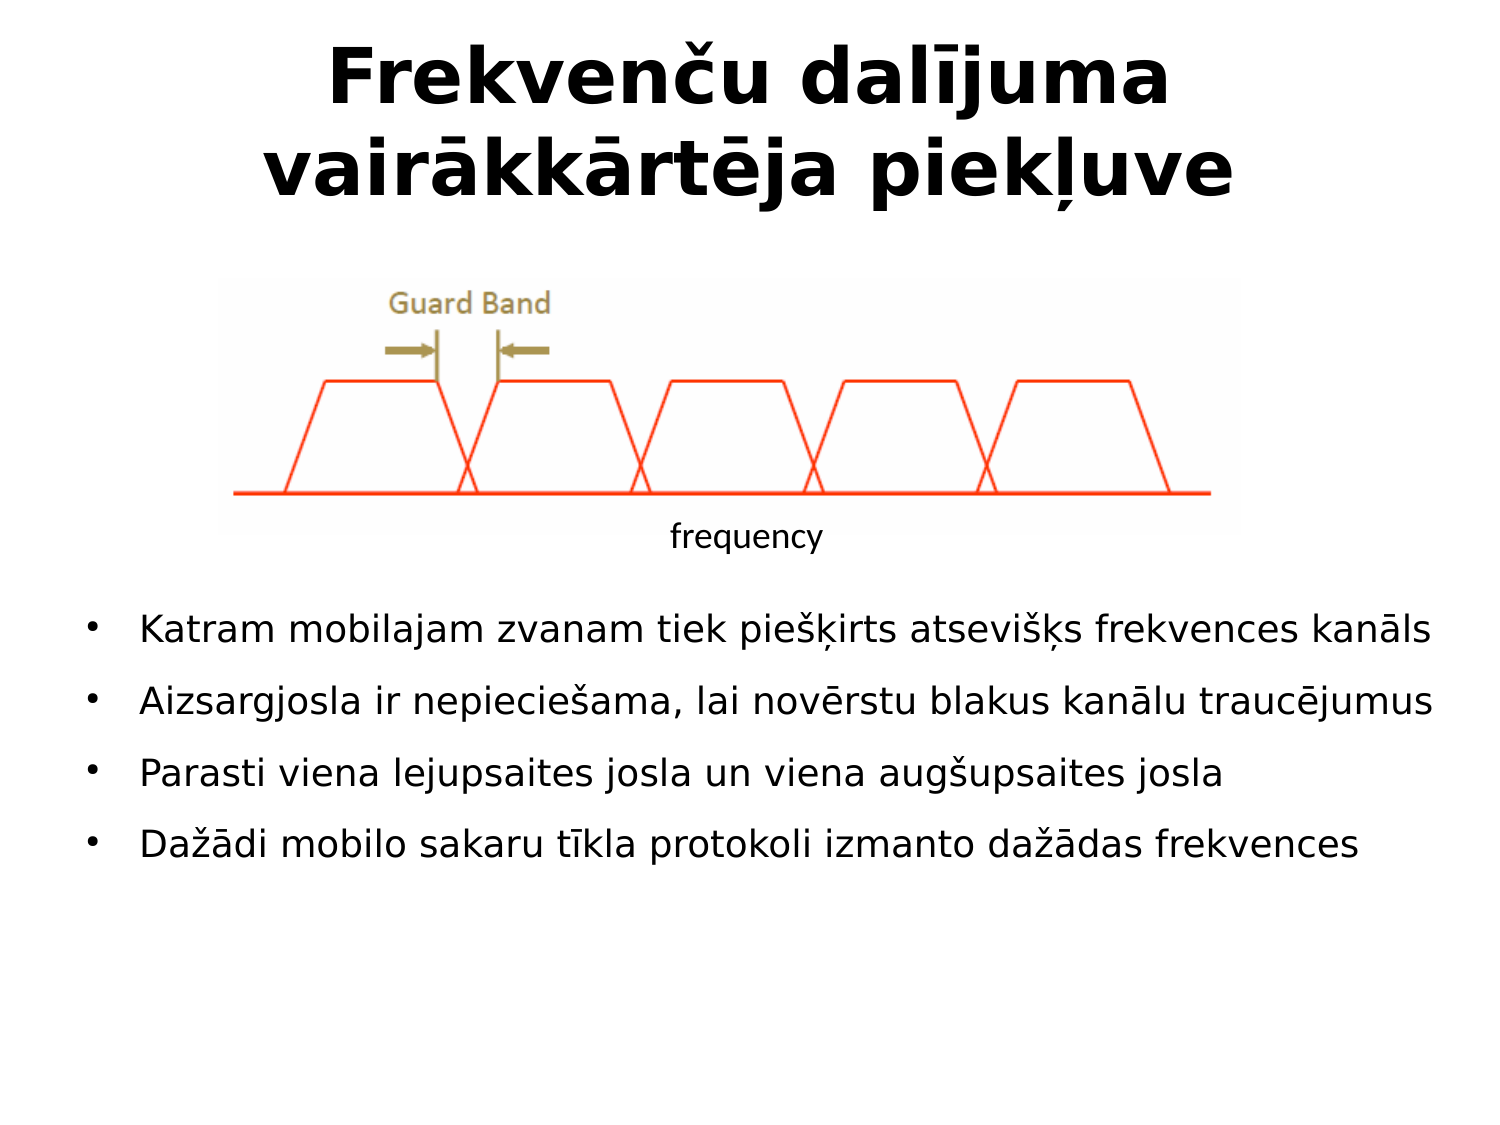

# Frekvenču dalījuma vairākkārtēja piekļuve
frequency
Katram mobilajam zvanam tiek piešķirts atsevišķs frekvences kanāls
Aizsargjosla ir nepieciešama, lai novērstu blakus kanālu traucējumus
Parasti viena lejupsaites josla un viena augšupsaites josla
Dažādi mobilo sakaru tīkla protokoli izmanto dažādas frekvences